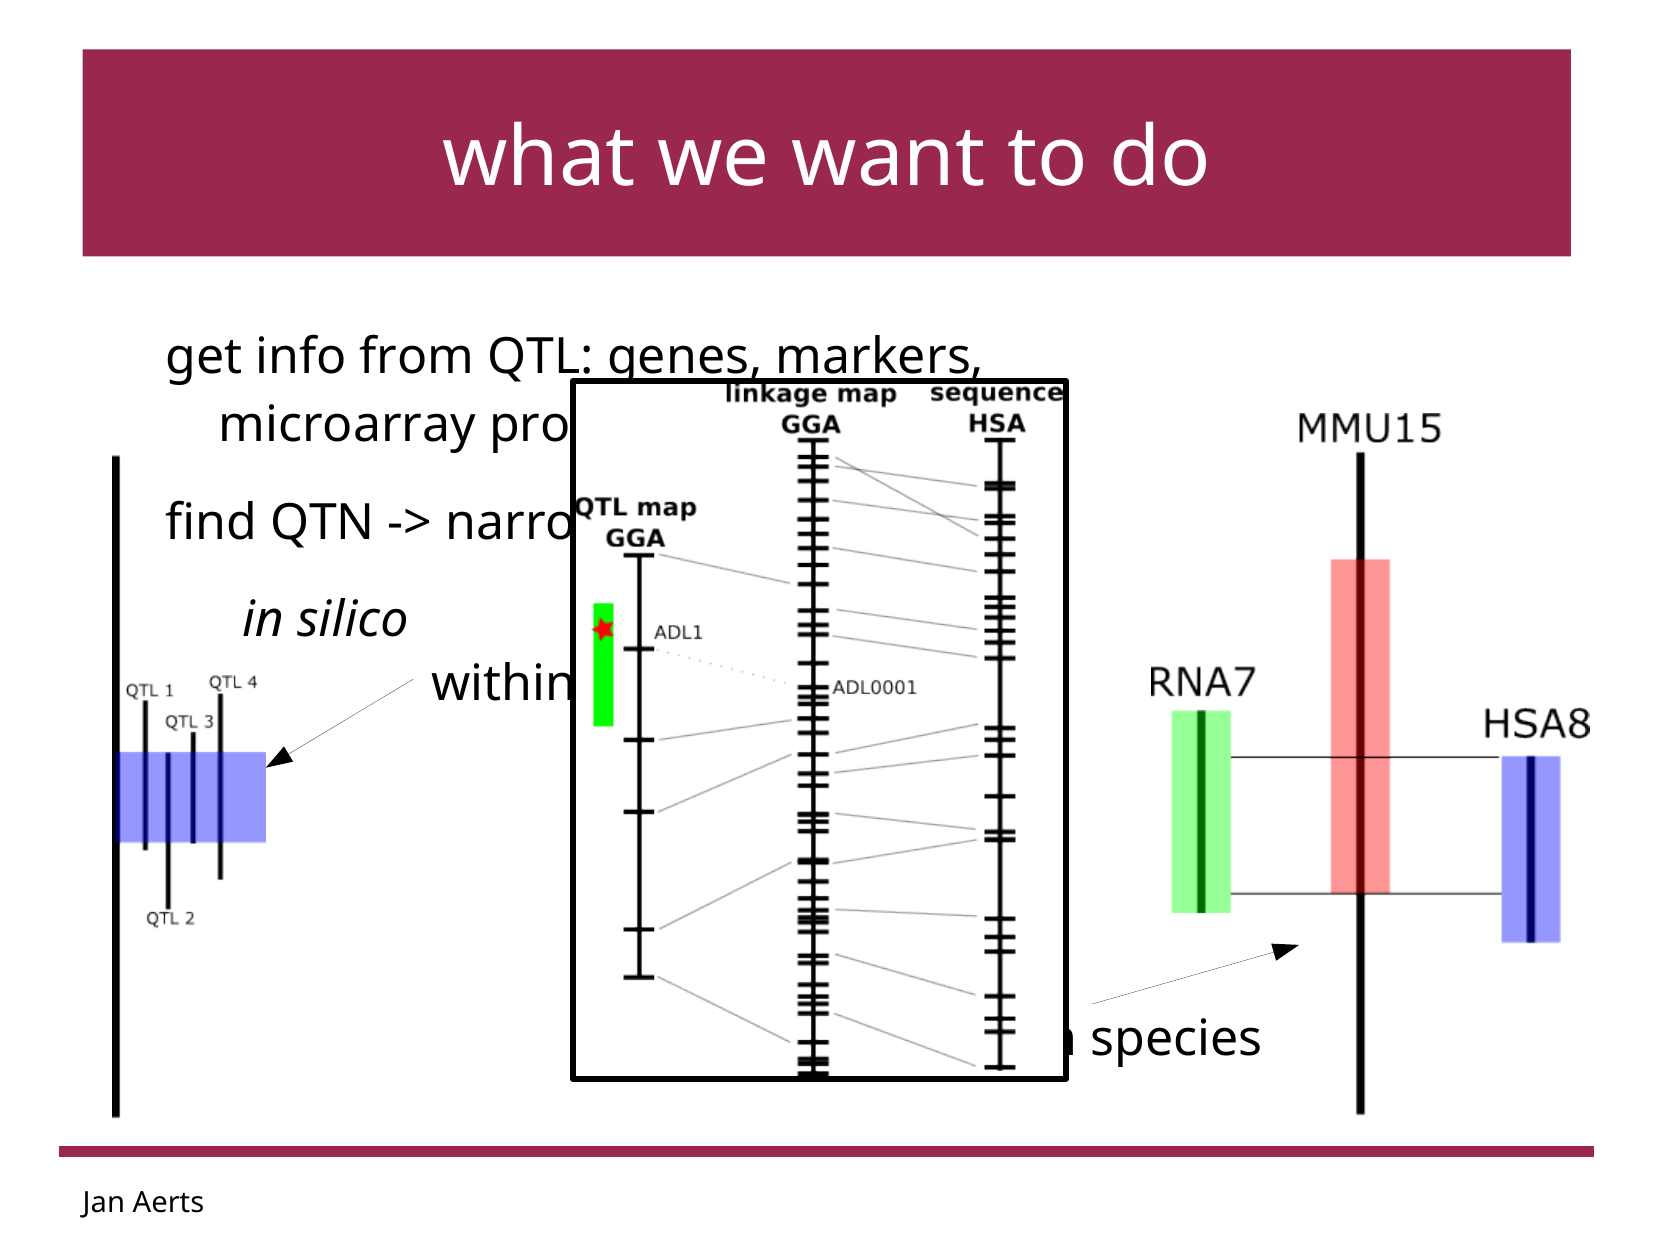

# what we want to do
get info from QTL: genes, markers, microarray probes, ...
find QTN -> narrow down QTL regions
in silico
within species
between species